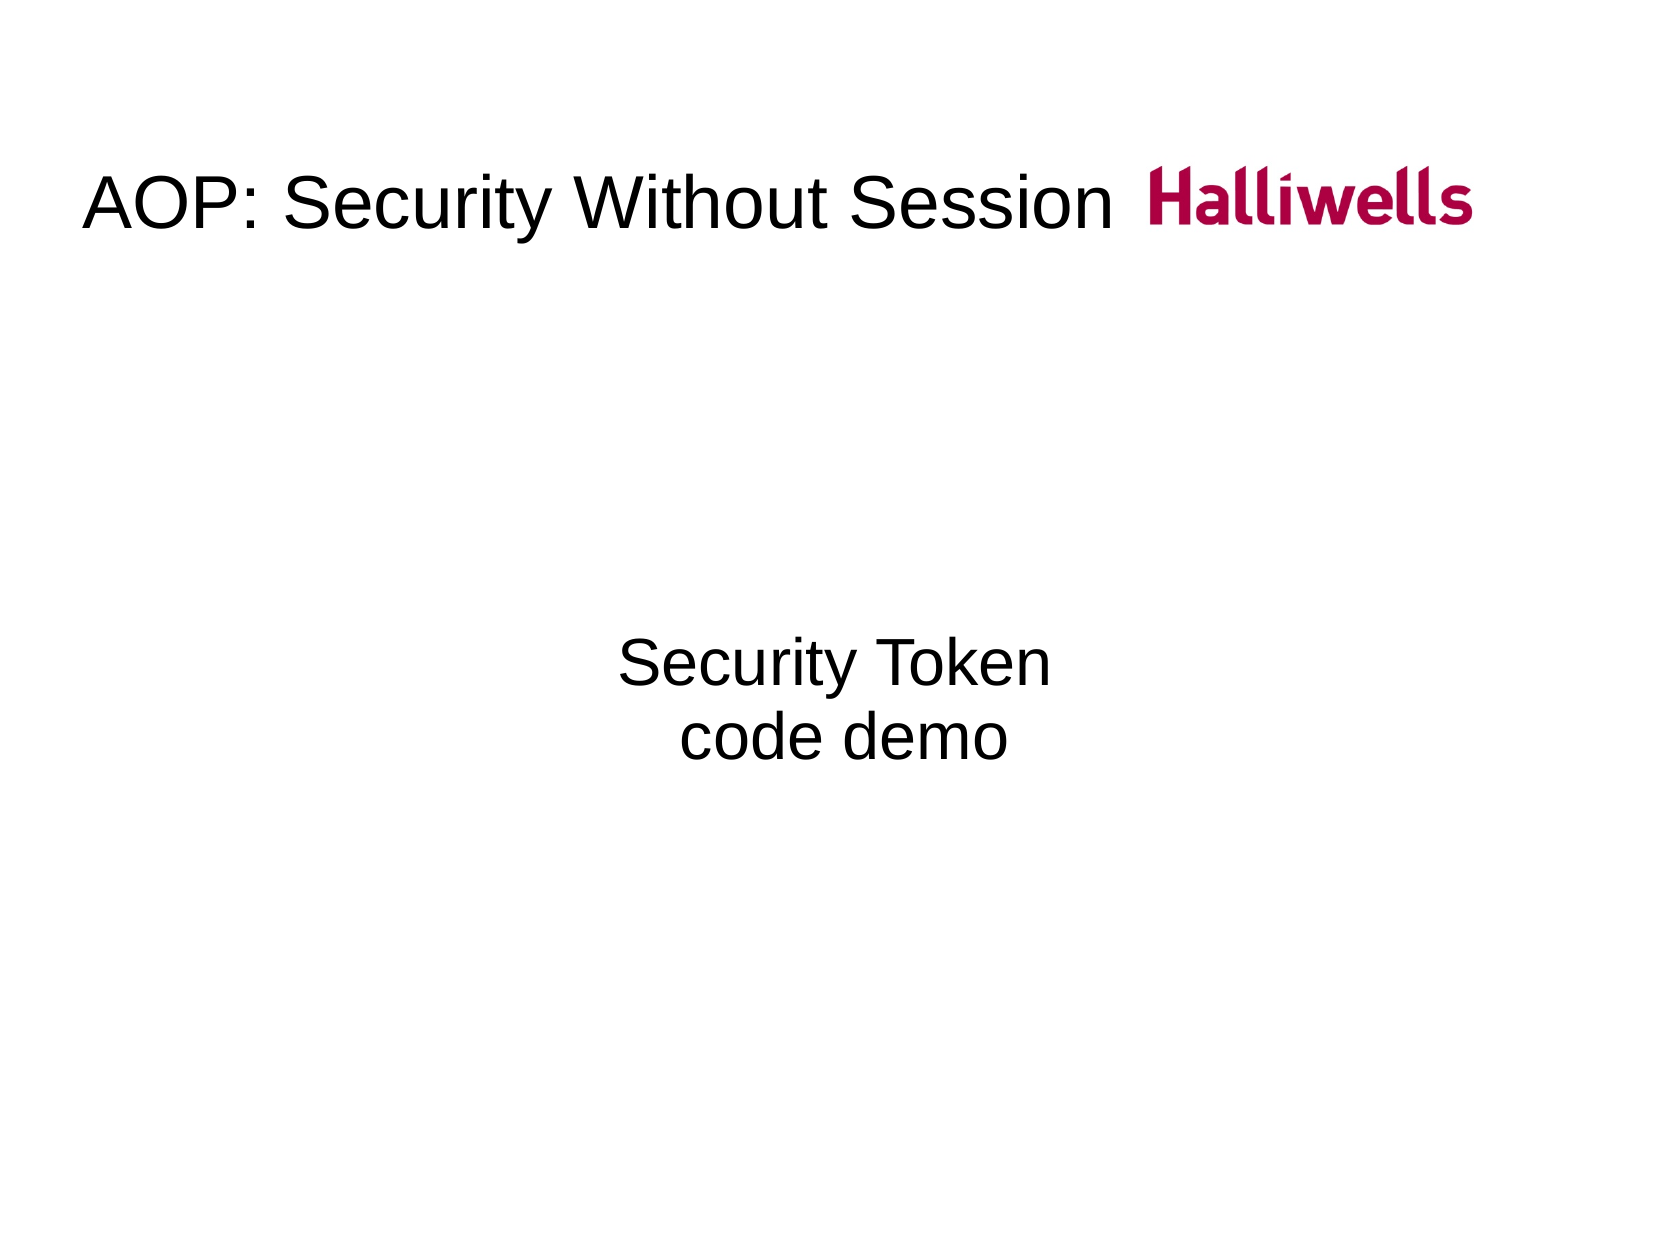

# AOP: Security Without Session
Security Token
code demo